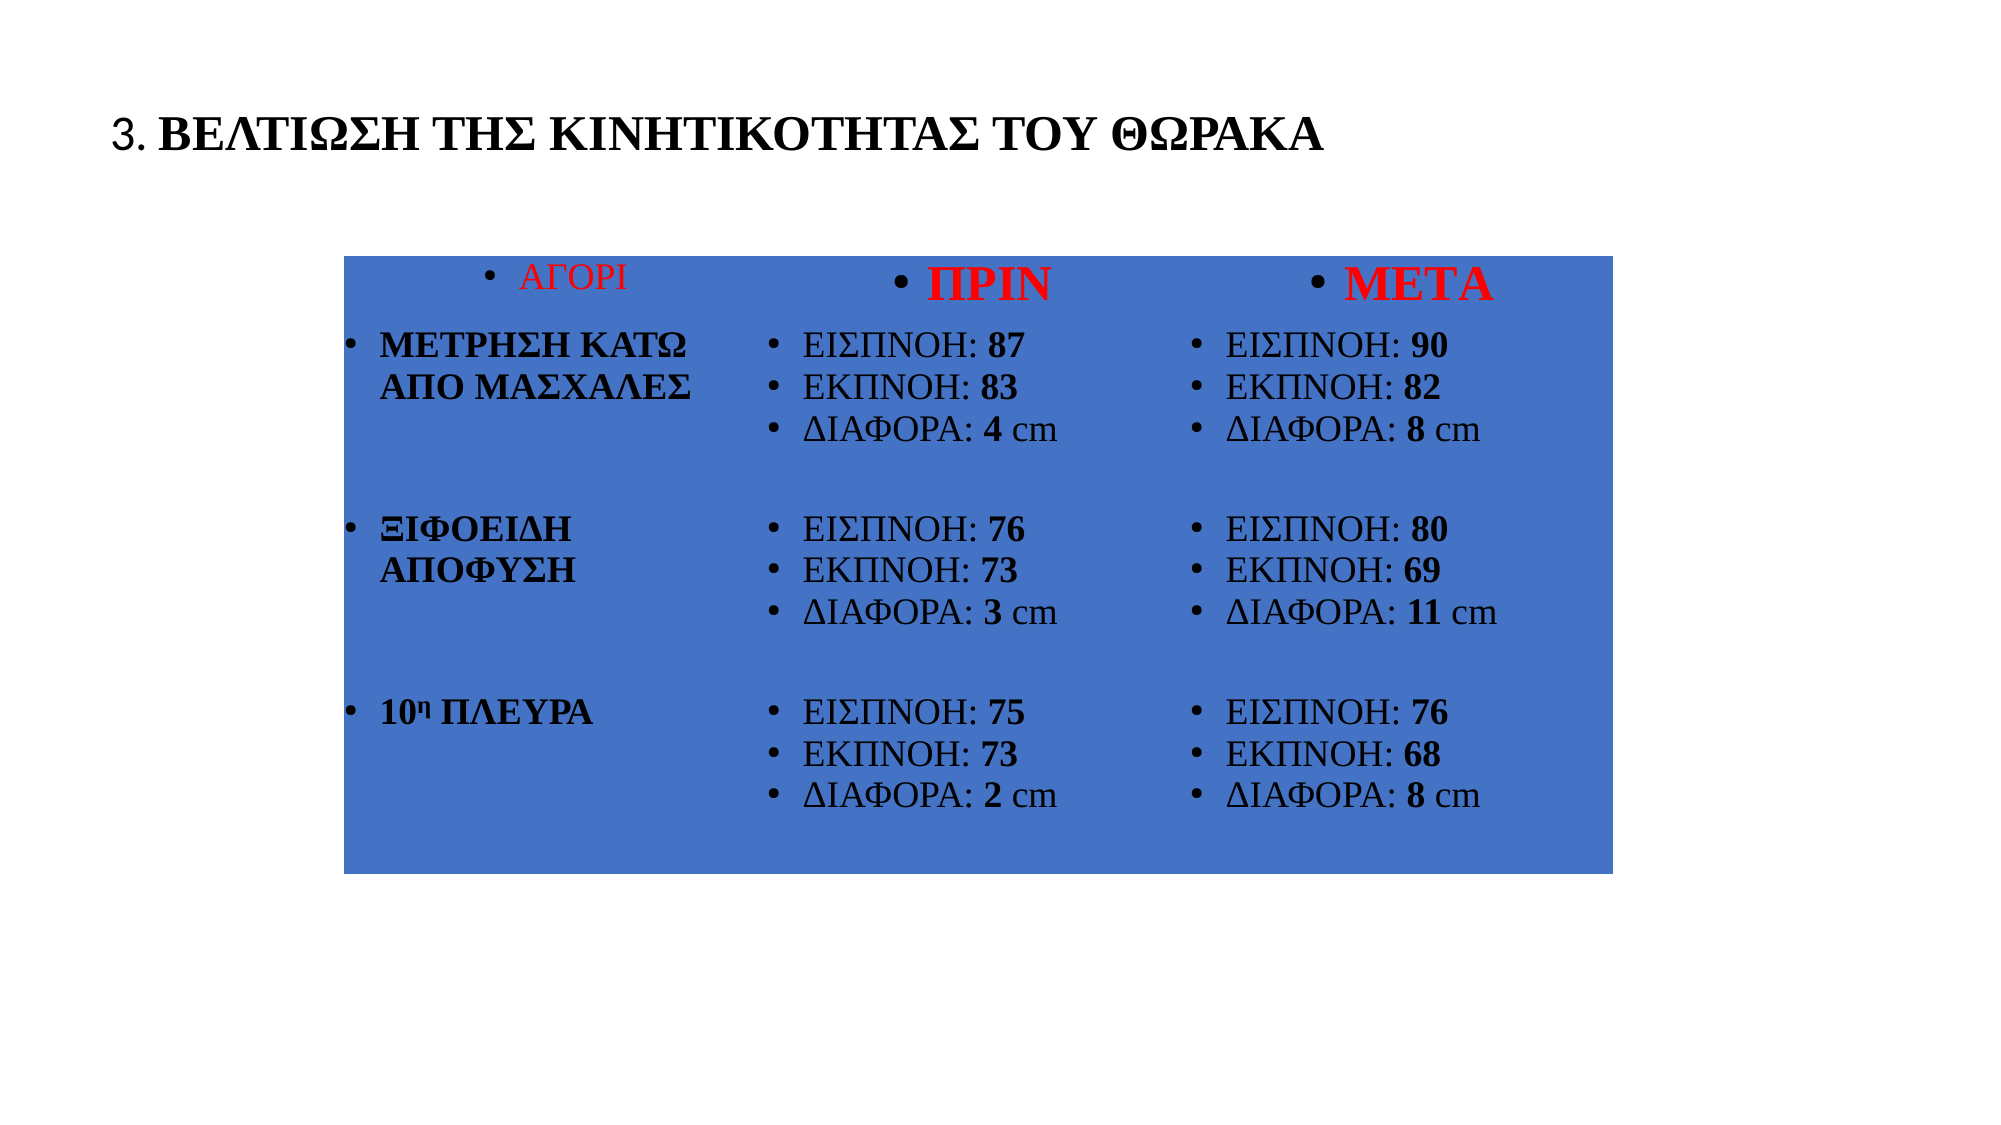

# 3. ΒΕΛΤΙΩΣΗ ΤΗΣ ΚΙΝΗΤΙΚΟΤΗΤΑΣ ΤΟΥ ΘΩΡΑΚΑ
| ΑΓΟΡΙ | ΠΡΙΝ | ΜΕΤΑ |
| --- | --- | --- |
| ΜΕΤΡΗΣΗ ΚΑΤΩ ΑΠΟ ΜΑΣΧΑΛΕΣ | ΕΙΣΠΝΟΗ: 87 ΕΚΠΝΟΗ: 83 ΔΙΑΦΟΡΑ: 4 cm | ΕΙΣΠΝΟΗ: 90 ΕΚΠΝΟΗ: 82 ΔΙΑΦΟΡΑ: 8 cm |
| ΞΙΦΟΕΙΔΗ ΑΠΟΦΥΣΗ | ΕΙΣΠΝΟΗ: 76 ΕΚΠΝΟΗ: 73 ΔΙΑΦΟΡΑ: 3 cm | ΕΙΣΠΝΟΗ: 80 ΕΚΠΝΟΗ: 69 ΔΙΑΦΟΡΑ: 11 cm |
| 10η ΠΛΕΥΡΑ | ΕΙΣΠΝΟΗ: 75 ΕΚΠΝΟΗ: 73 ΔΙΑΦΟΡΑ: 2 cm | ΕΙΣΠΝΟΗ: 76 ΕΚΠΝΟΗ: 68 ΔΙΑΦΟΡΑ: 8 cm |